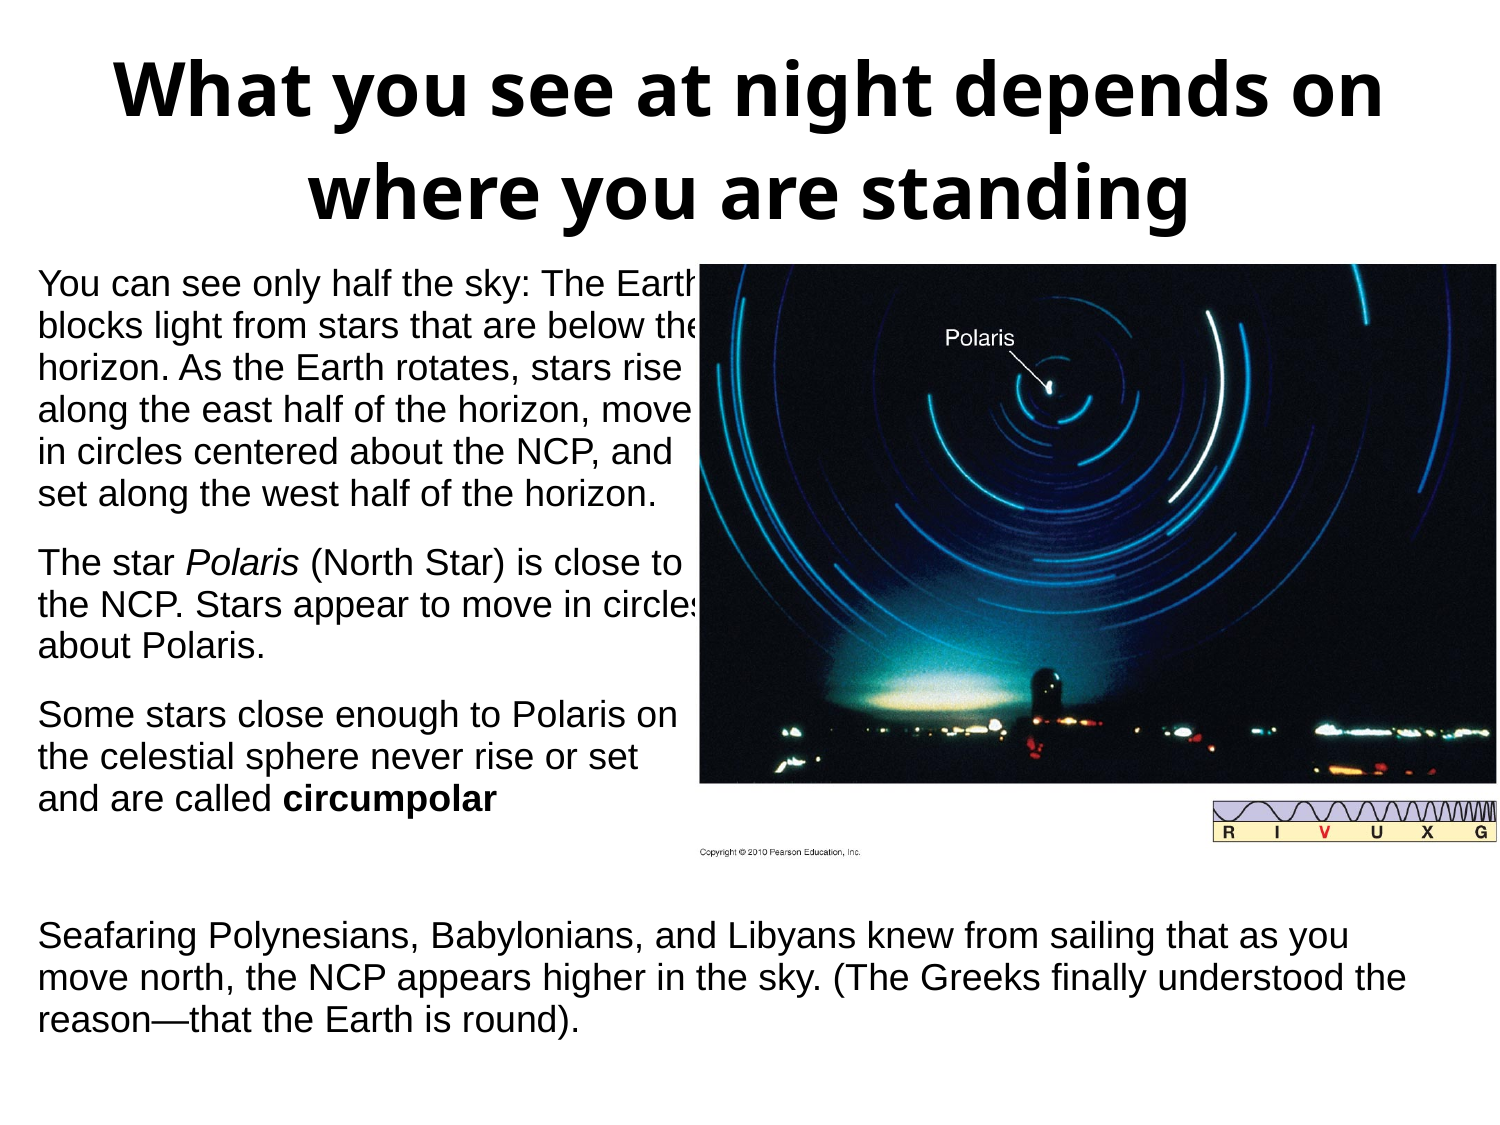

# What you see at night depends on where you are standing
You can see only half the sky: The Earth
blocks light from stars that are below the
horizon. As the Earth rotates, stars rise
along the east half of the horizon, move
in circles centered about the NCP, and
set along the west half of the horizon.
The star Polaris (North Star) is close to
the NCP. Stars appear to move in circles
about Polaris.
Some stars close enough to Polaris on
the celestial sphere never rise or set
and are called circumpolar
Seafaring Polynesians, Babylonians, and Libyans knew from sailing that as you move north, the NCP appears higher in the sky. (The Greeks finally understood the reason—that the Earth is round).